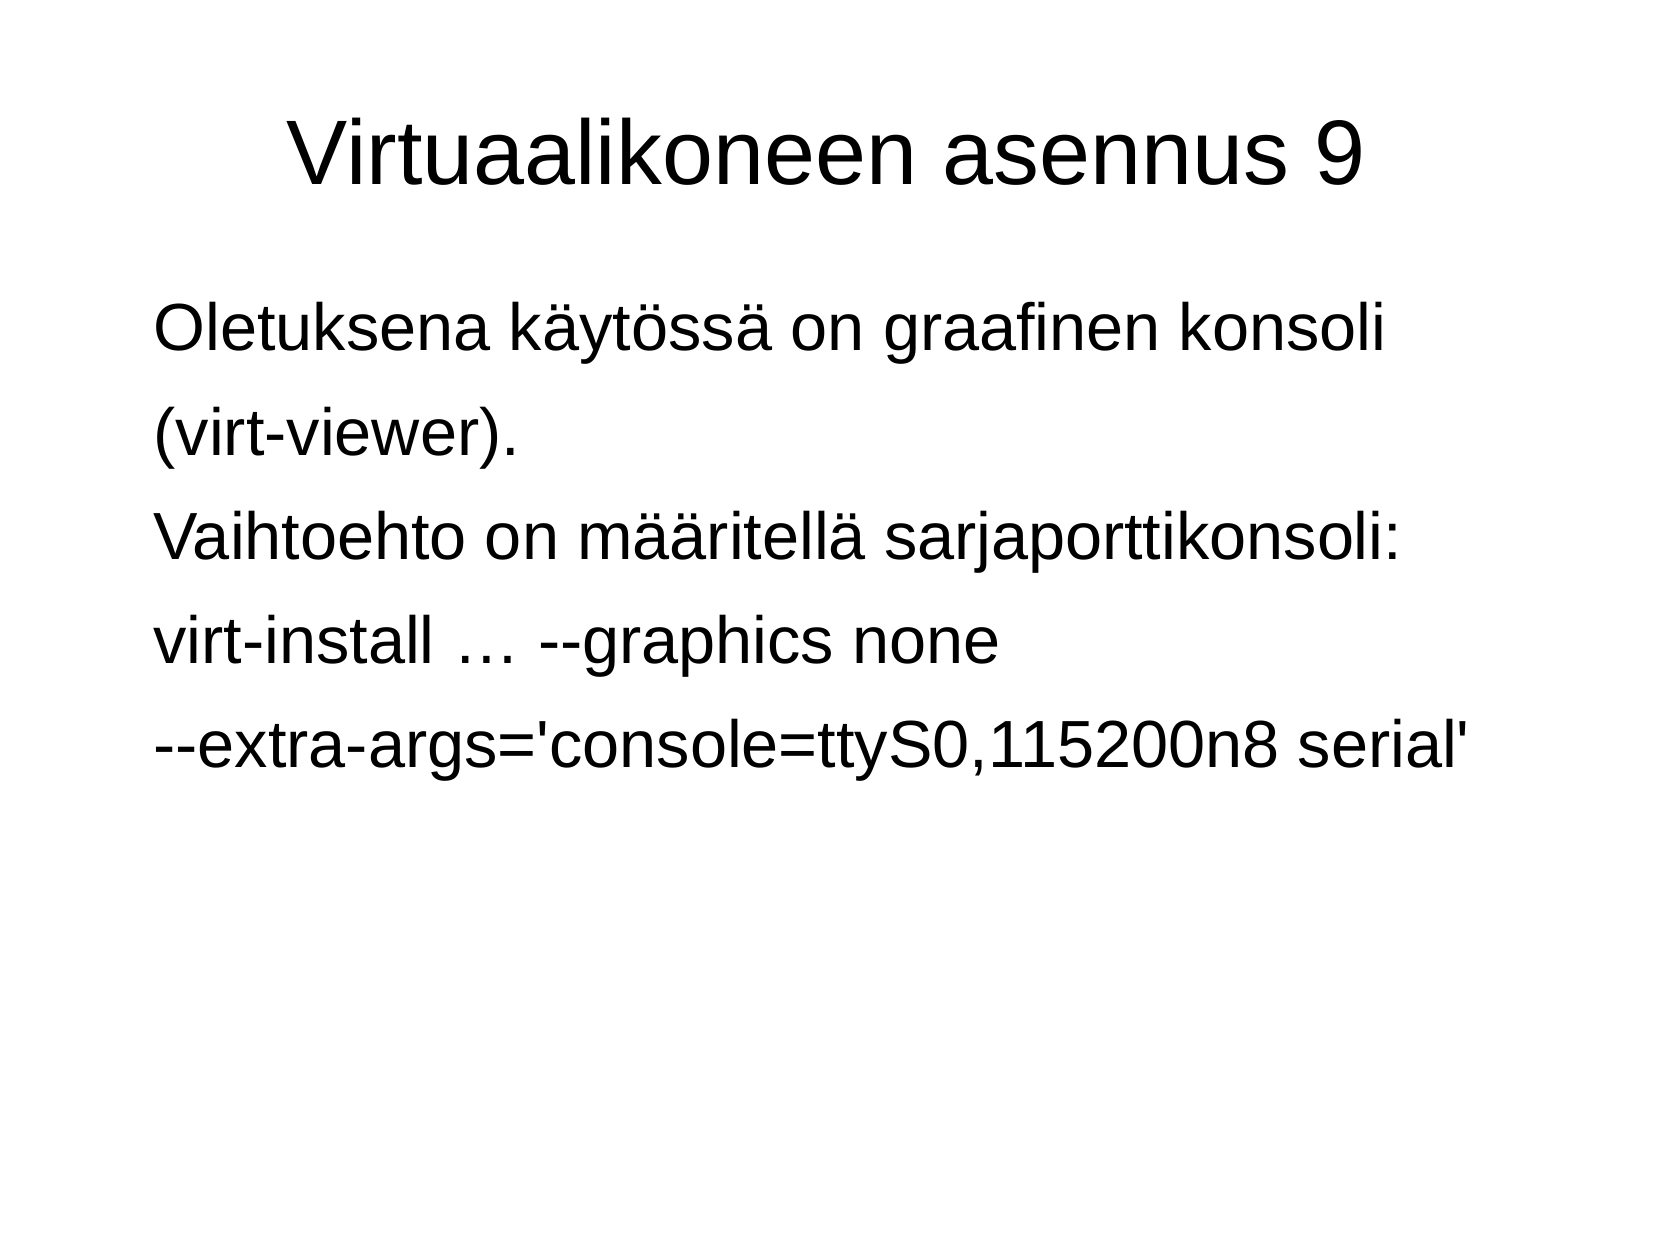

# Virtuaalikoneen asennus 9
Oletuksena käytössä on graafinen konsoli
(virt-viewer).
Vaihtoehto on määritellä sarjaporttikonsoli:
virt-install … --graphics none
--extra-args='console=ttyS0,115200n8 serial'